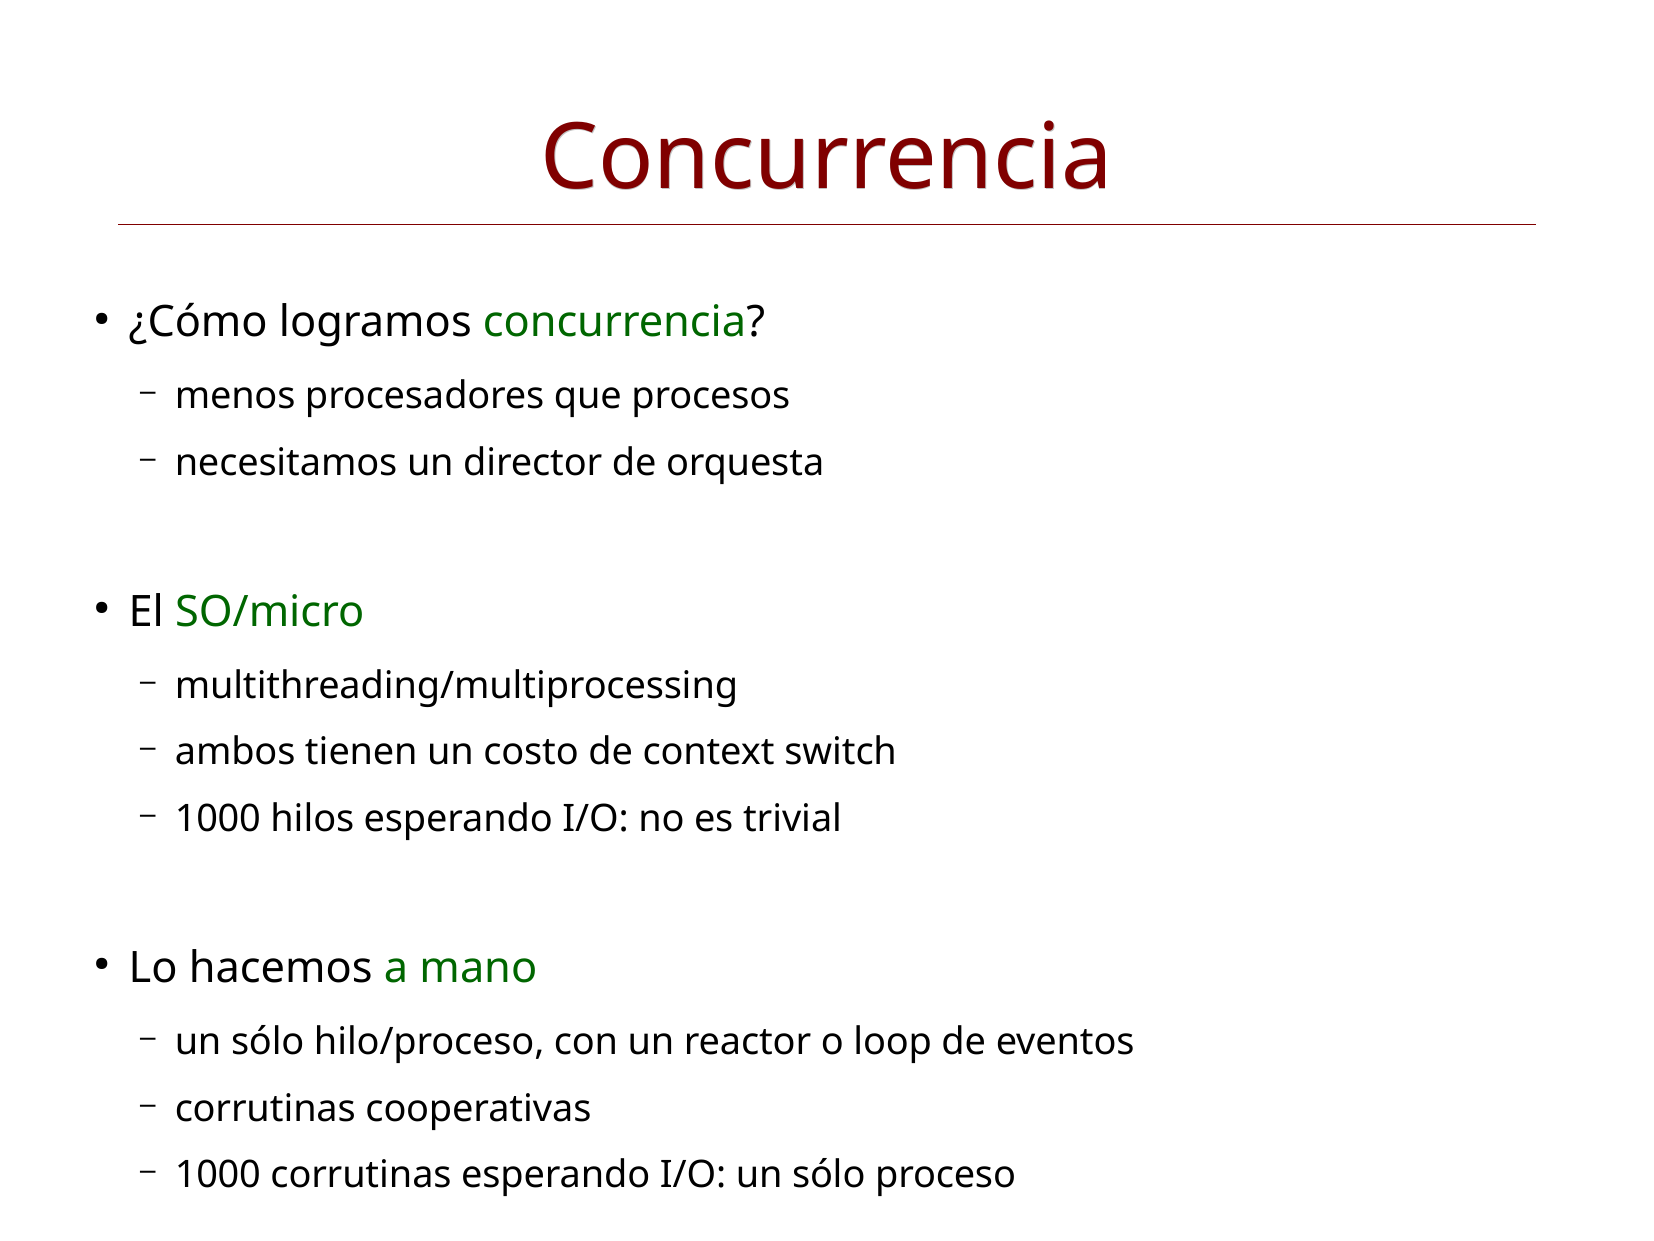

# Concurrencia
¿Cómo logramos concurrencia?
menos procesadores que procesos
necesitamos un director de orquesta
El SO/micro
multithreading/multiprocessing
ambos tienen un costo de context switch
1000 hilos esperando I/O: no es trivial
Lo hacemos a mano
un sólo hilo/proceso, con un reactor o loop de eventos
corrutinas cooperativas
1000 corrutinas esperando I/O: un sólo proceso